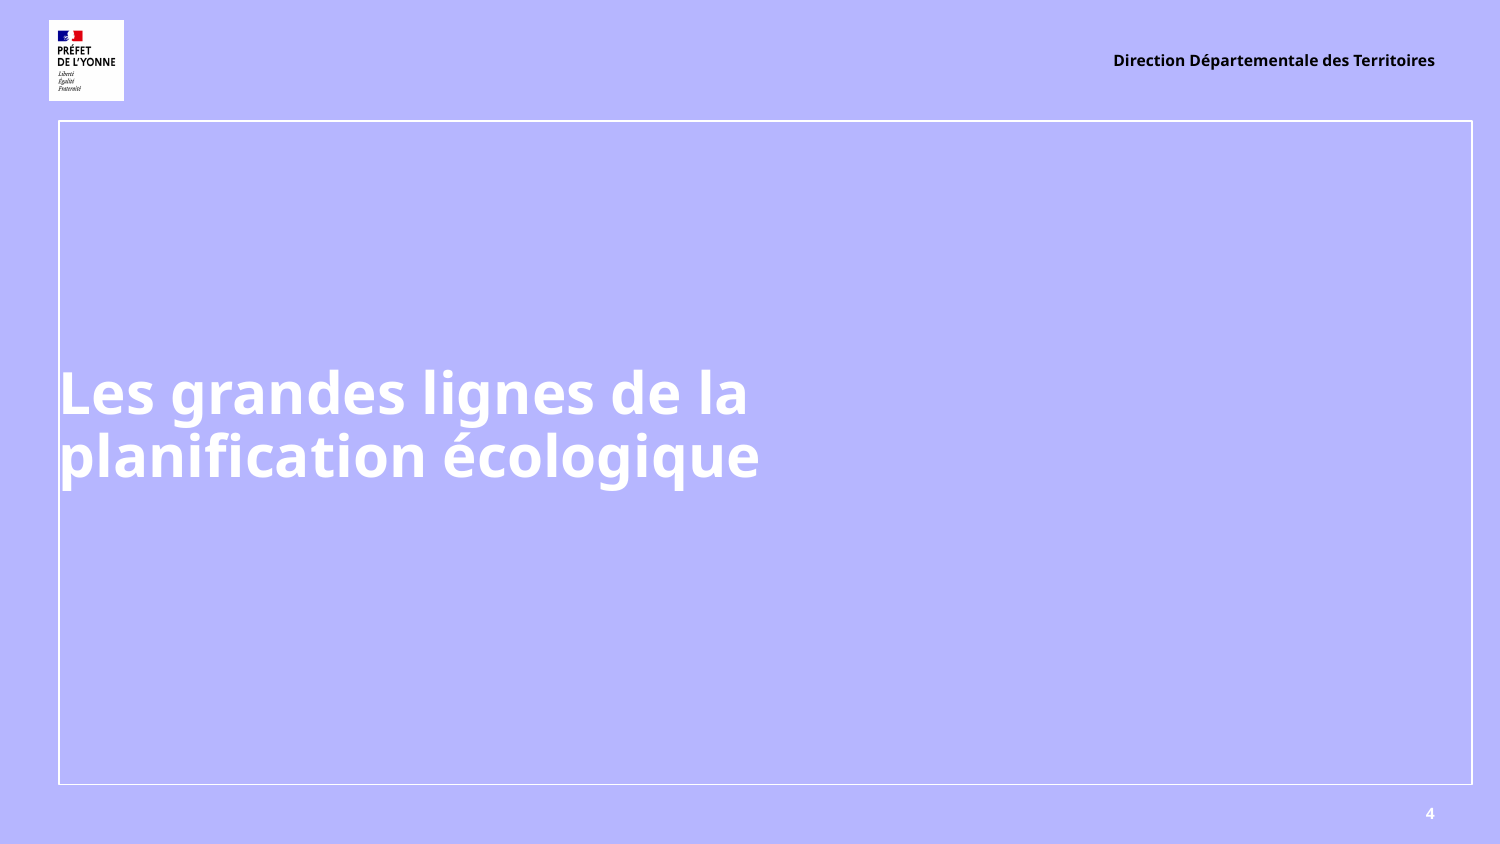

Direction Départementale des Territoires
# Les grandes lignes de la planification écologique
4